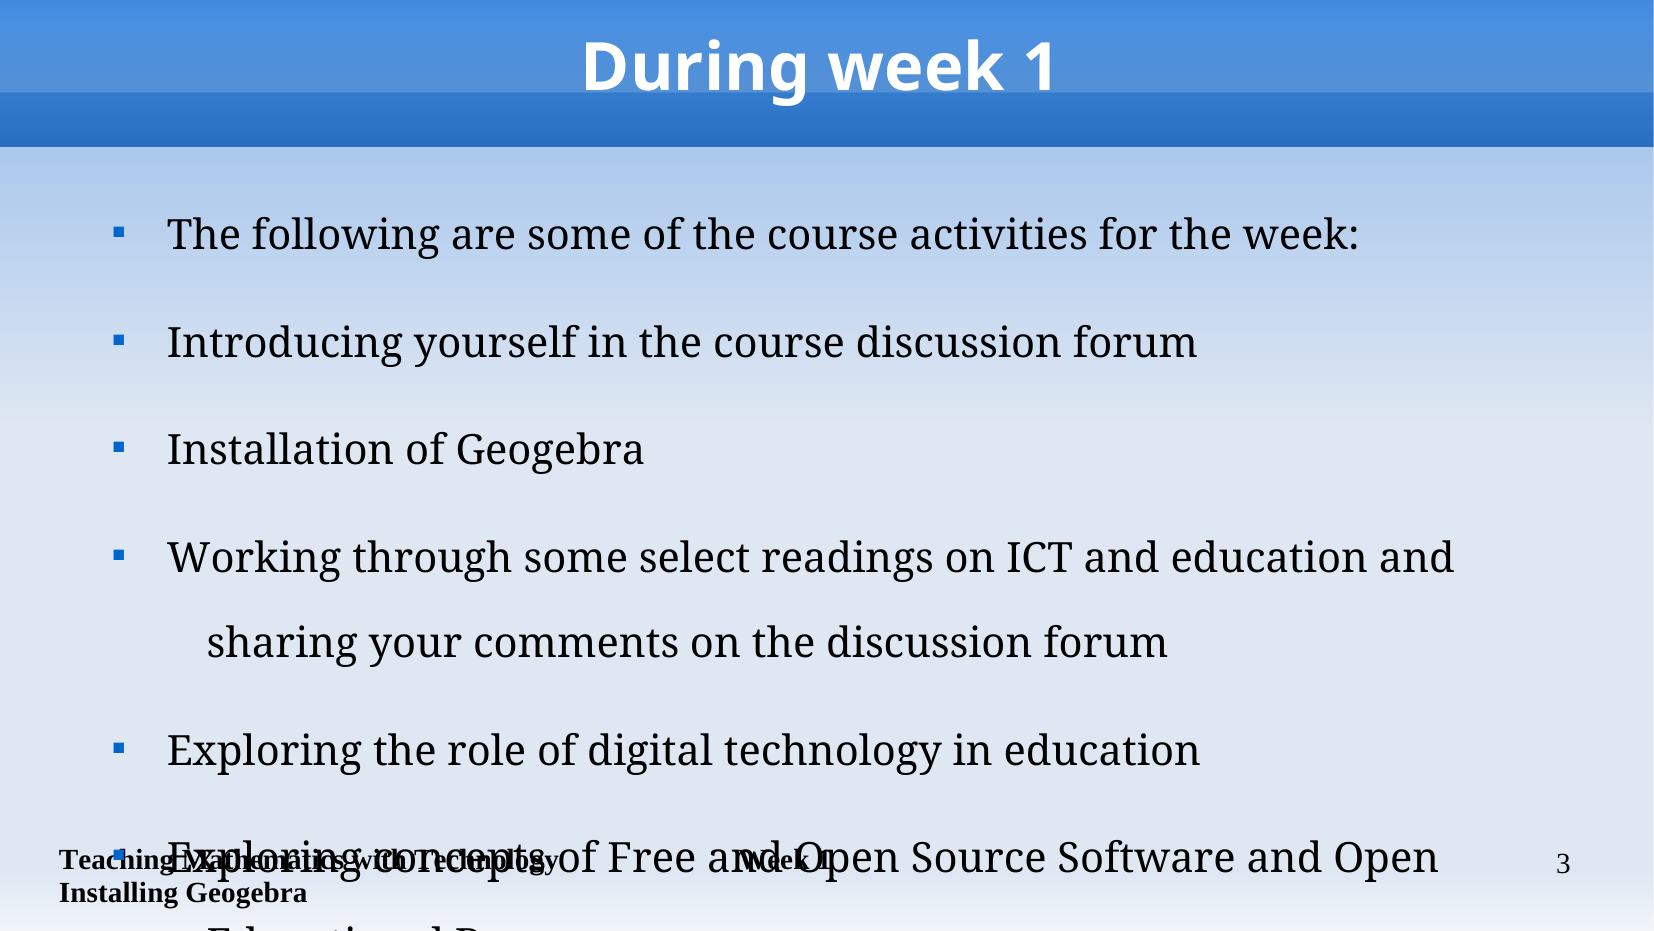

# During week 1
The following are some of the course activities for the week:
Introducing yourself in the course discussion forum
Installation of Geogebra
Working through some select readings on ICT and education and sharing your comments on the discussion forum
Exploring the role of digital technology in education
Exploring concepts of Free and Open Source Software and Open Educational Resources.
3